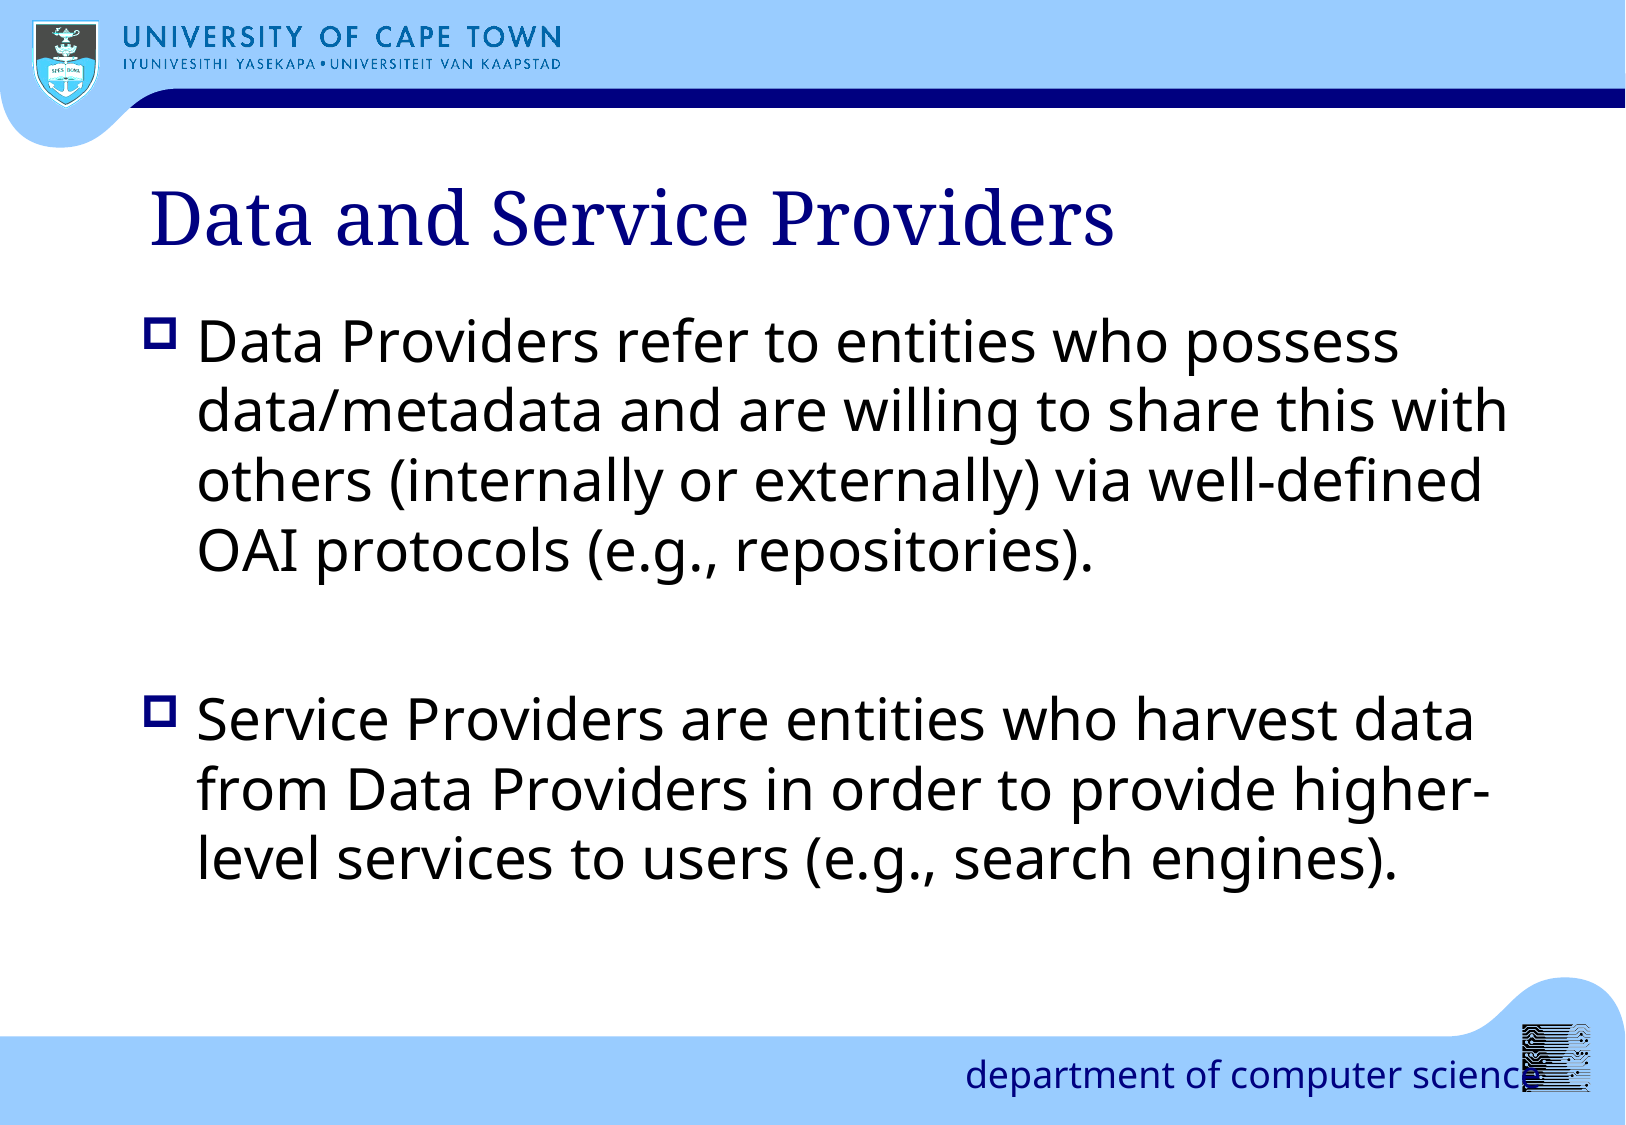

# Data and Service Providers
Data Providers refer to entities who possess data/metadata and are willing to share this with others (internally or externally) via well-defined OAI protocols (e.g., repositories).
Service Providers are entities who harvest data from Data Providers in order to provide higher-level services to users (e.g., search engines).